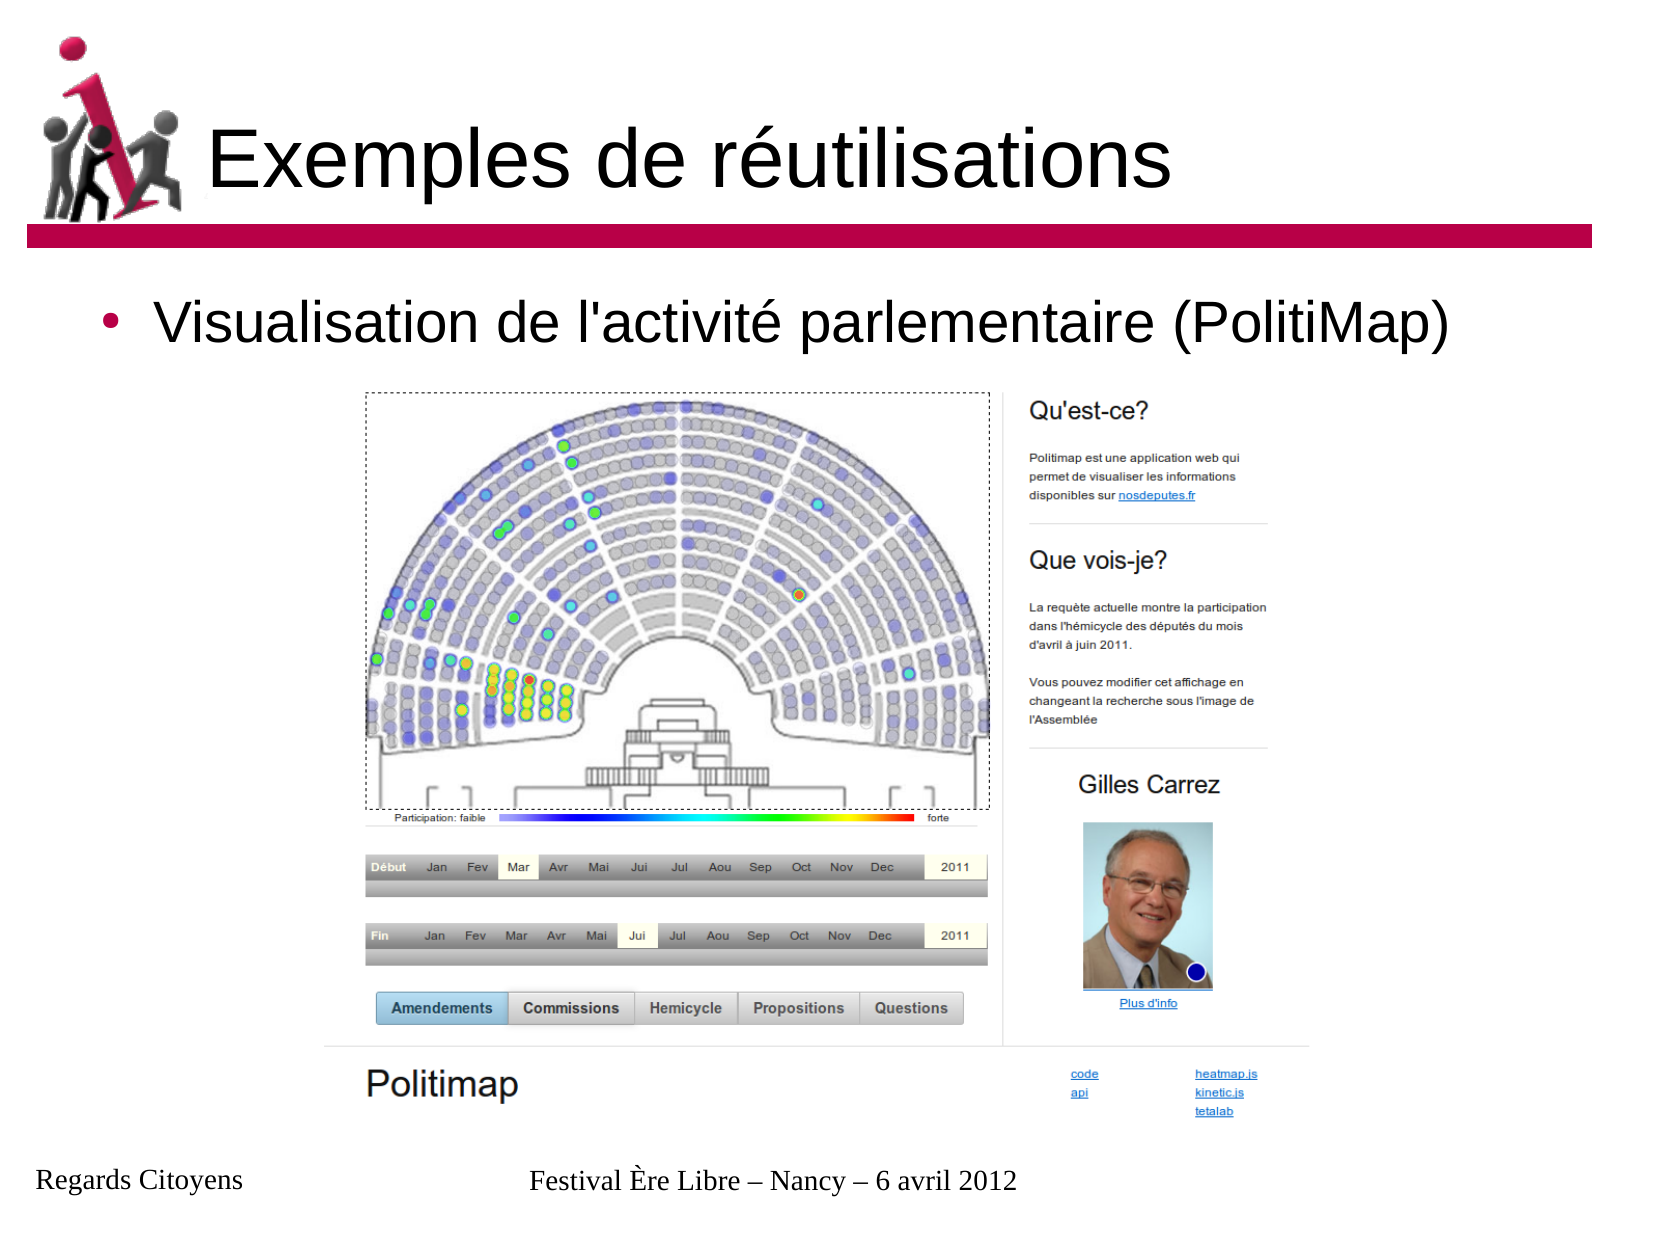

# Exemples de réutilisations
Visualisation de l'activité parlementaire (PolitiMap)